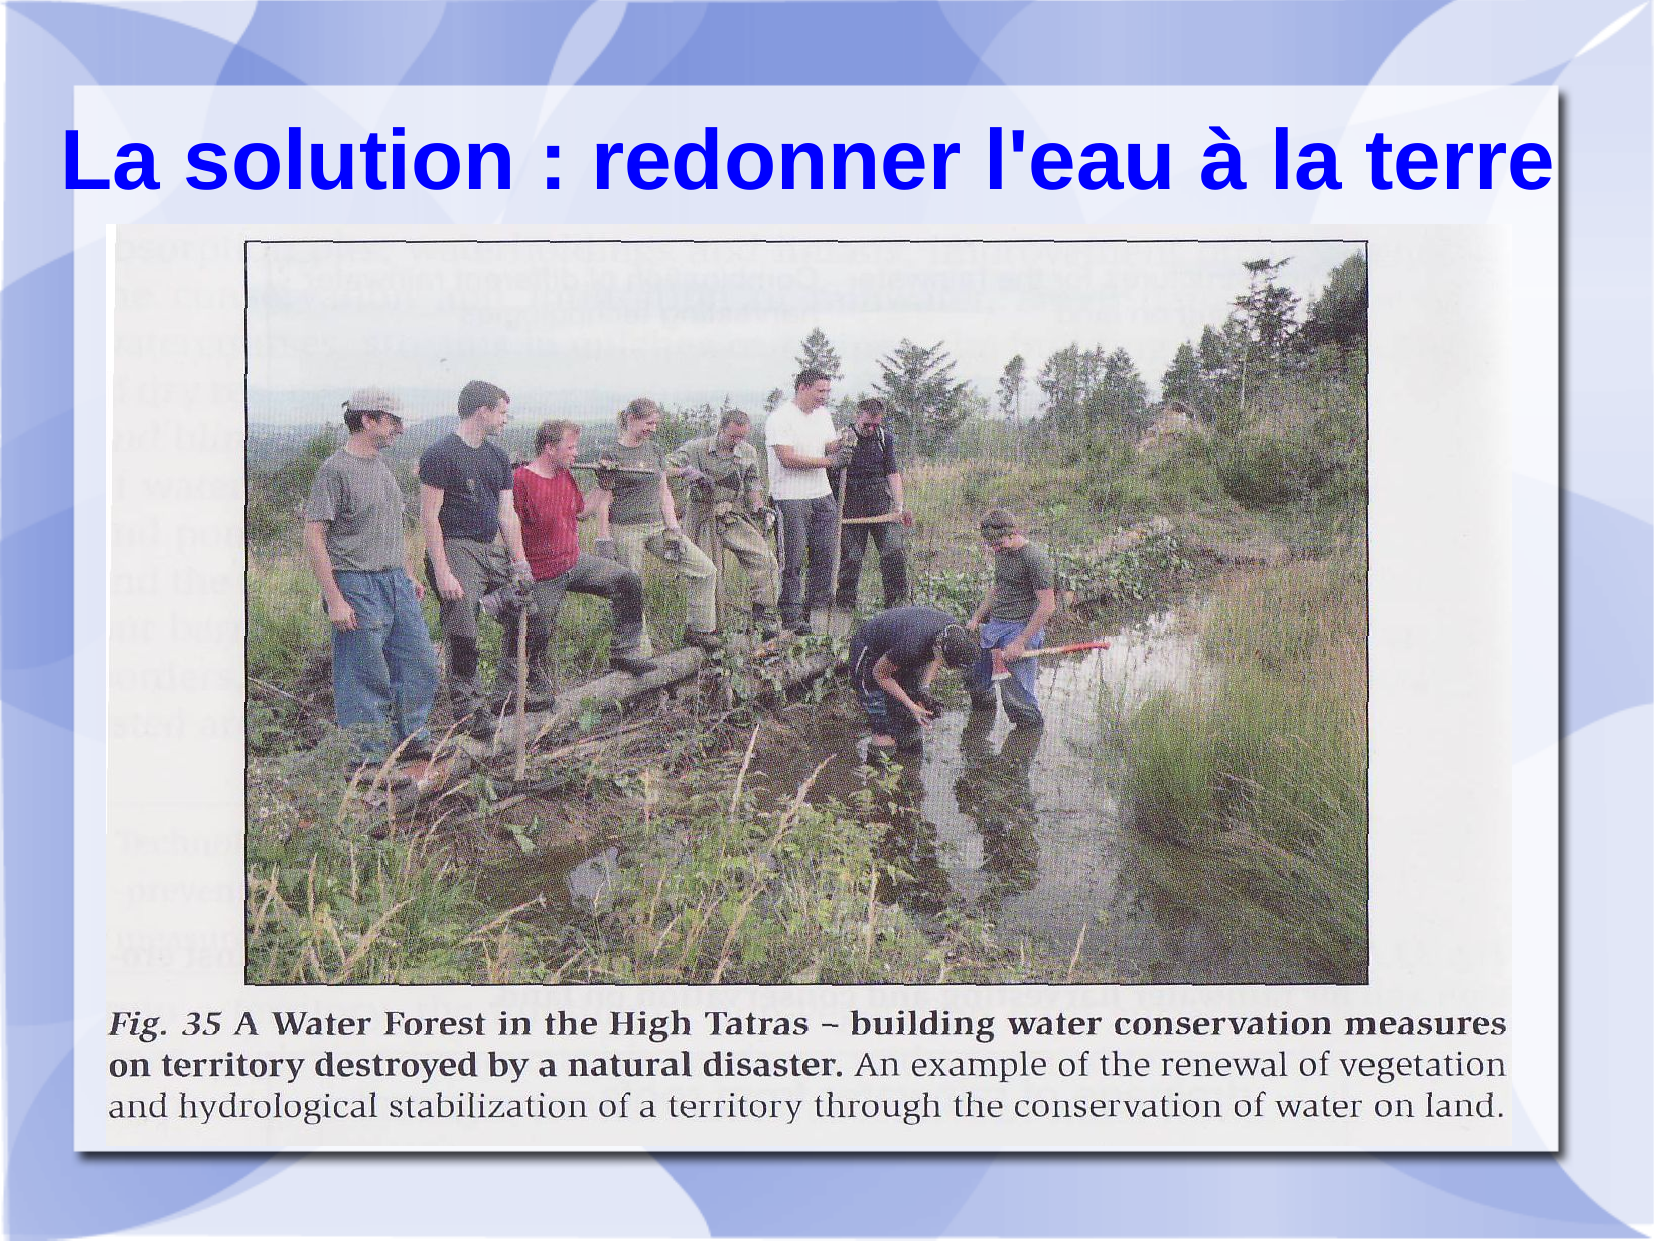

# La solution : redonner l'eau à la terre